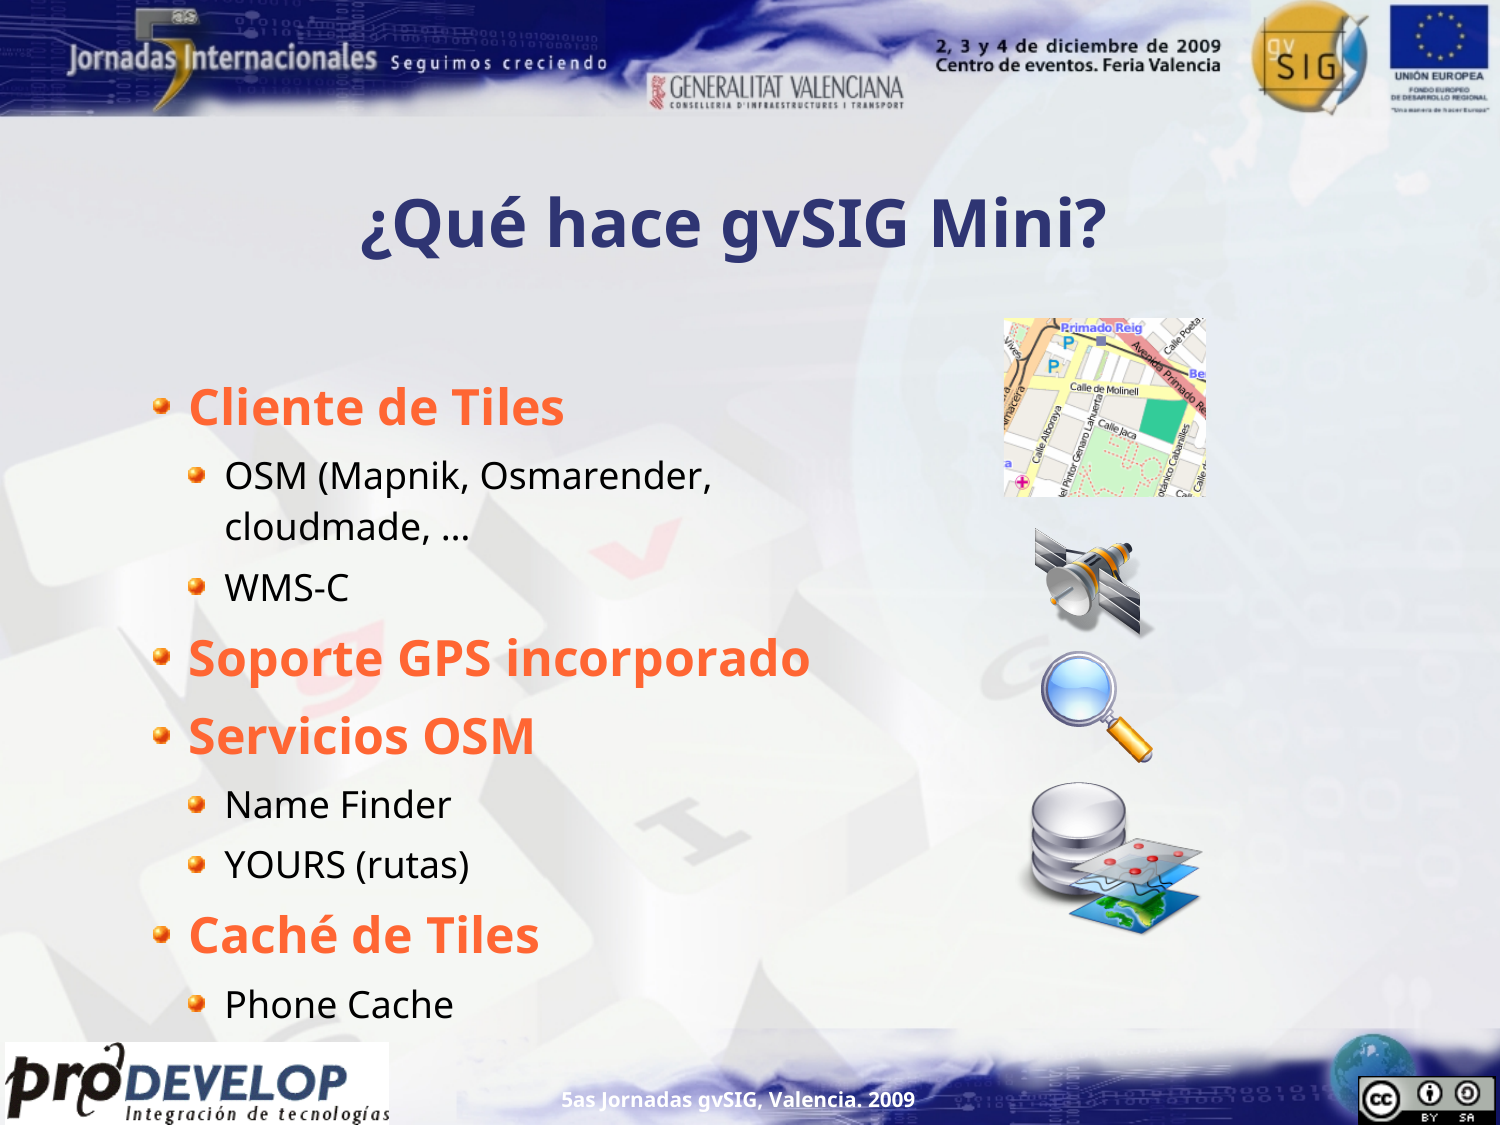

# ¿Qué hace gvSIG Mini?
Cliente de Tiles
OSM (Mapnik, Osmarender, cloudmade, …
WMS-C
Soporte GPS incorporado
Servicios OSM
Name Finder
YOURS (rutas)
Caché de Tiles
Phone Cache
25/10/2006
20
Plan Difusión Interna gvSIG v. 2.0